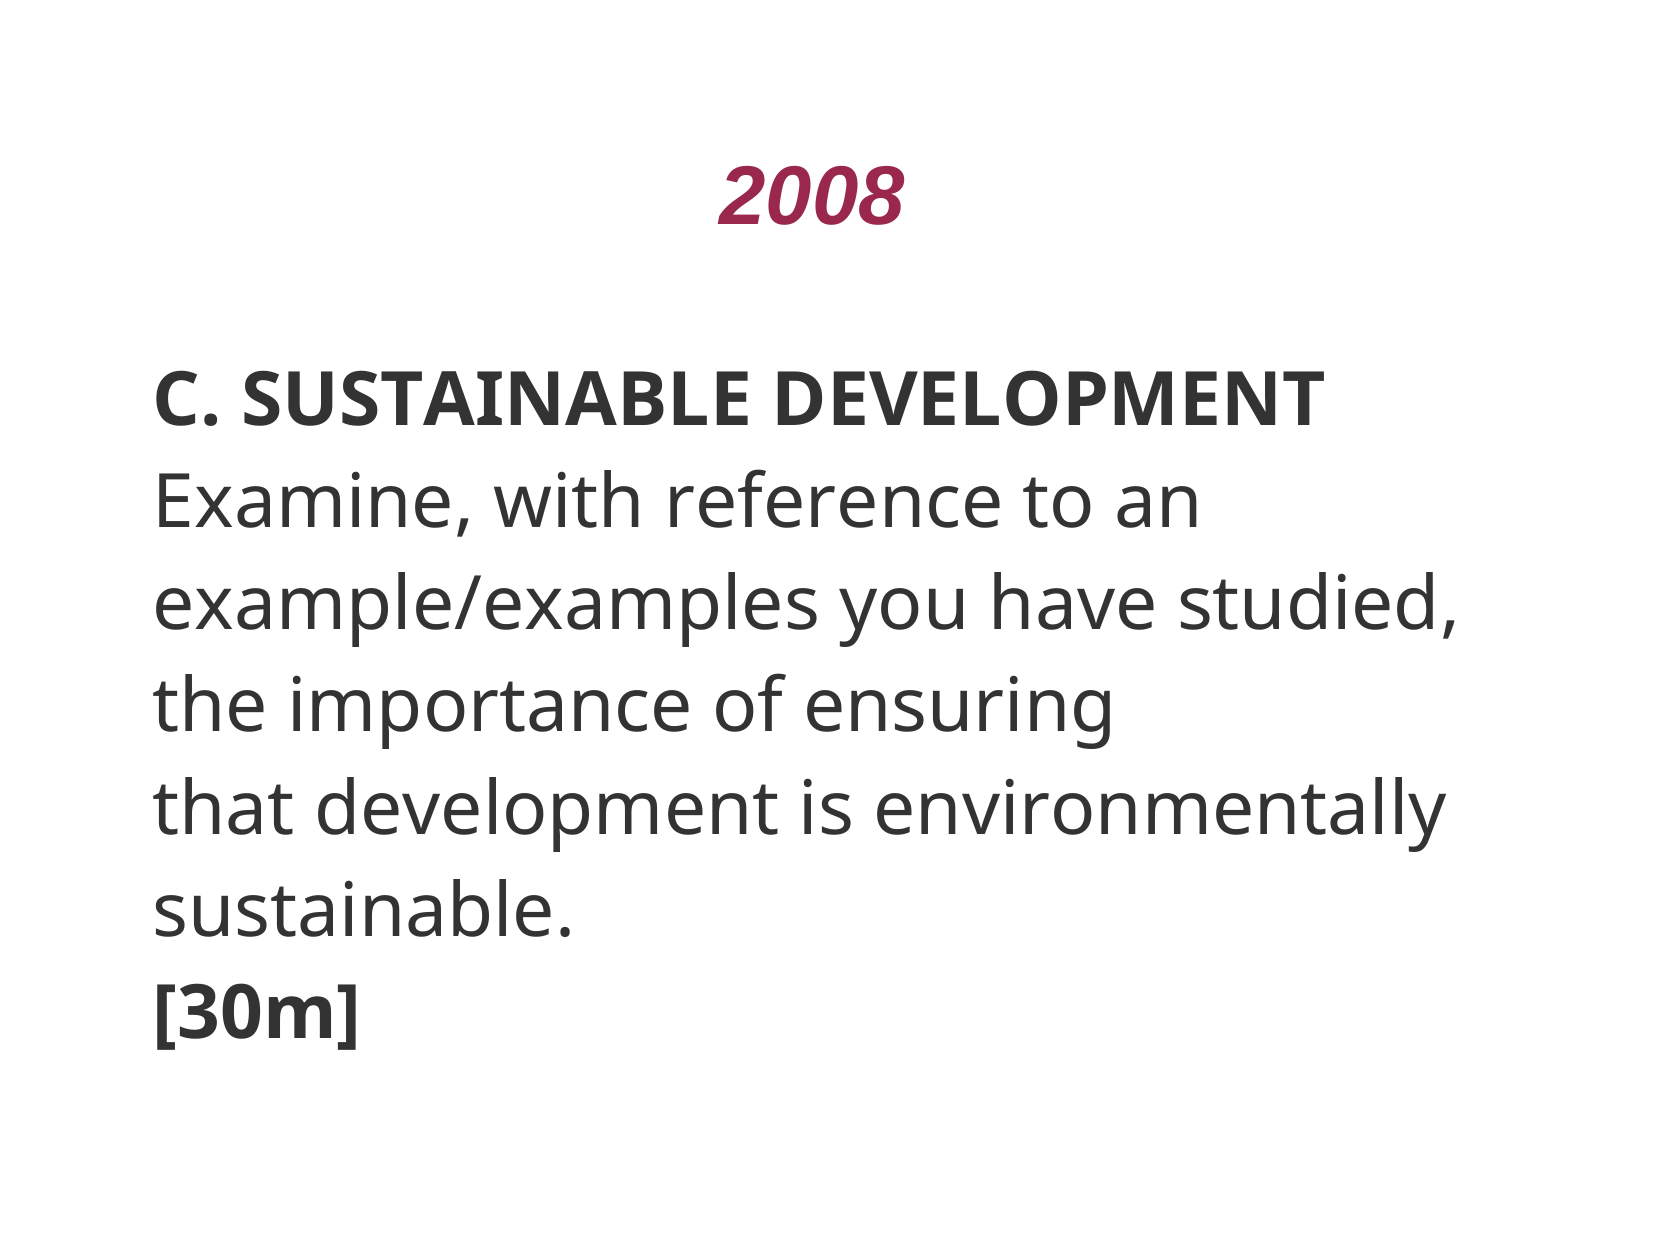

# 2008
C. SUSTAINABLE DEVELOPMENT
Examine, with reference to an example/examples you have studied, the importance of ensuring
that development is environmentally sustainable.
[30m]